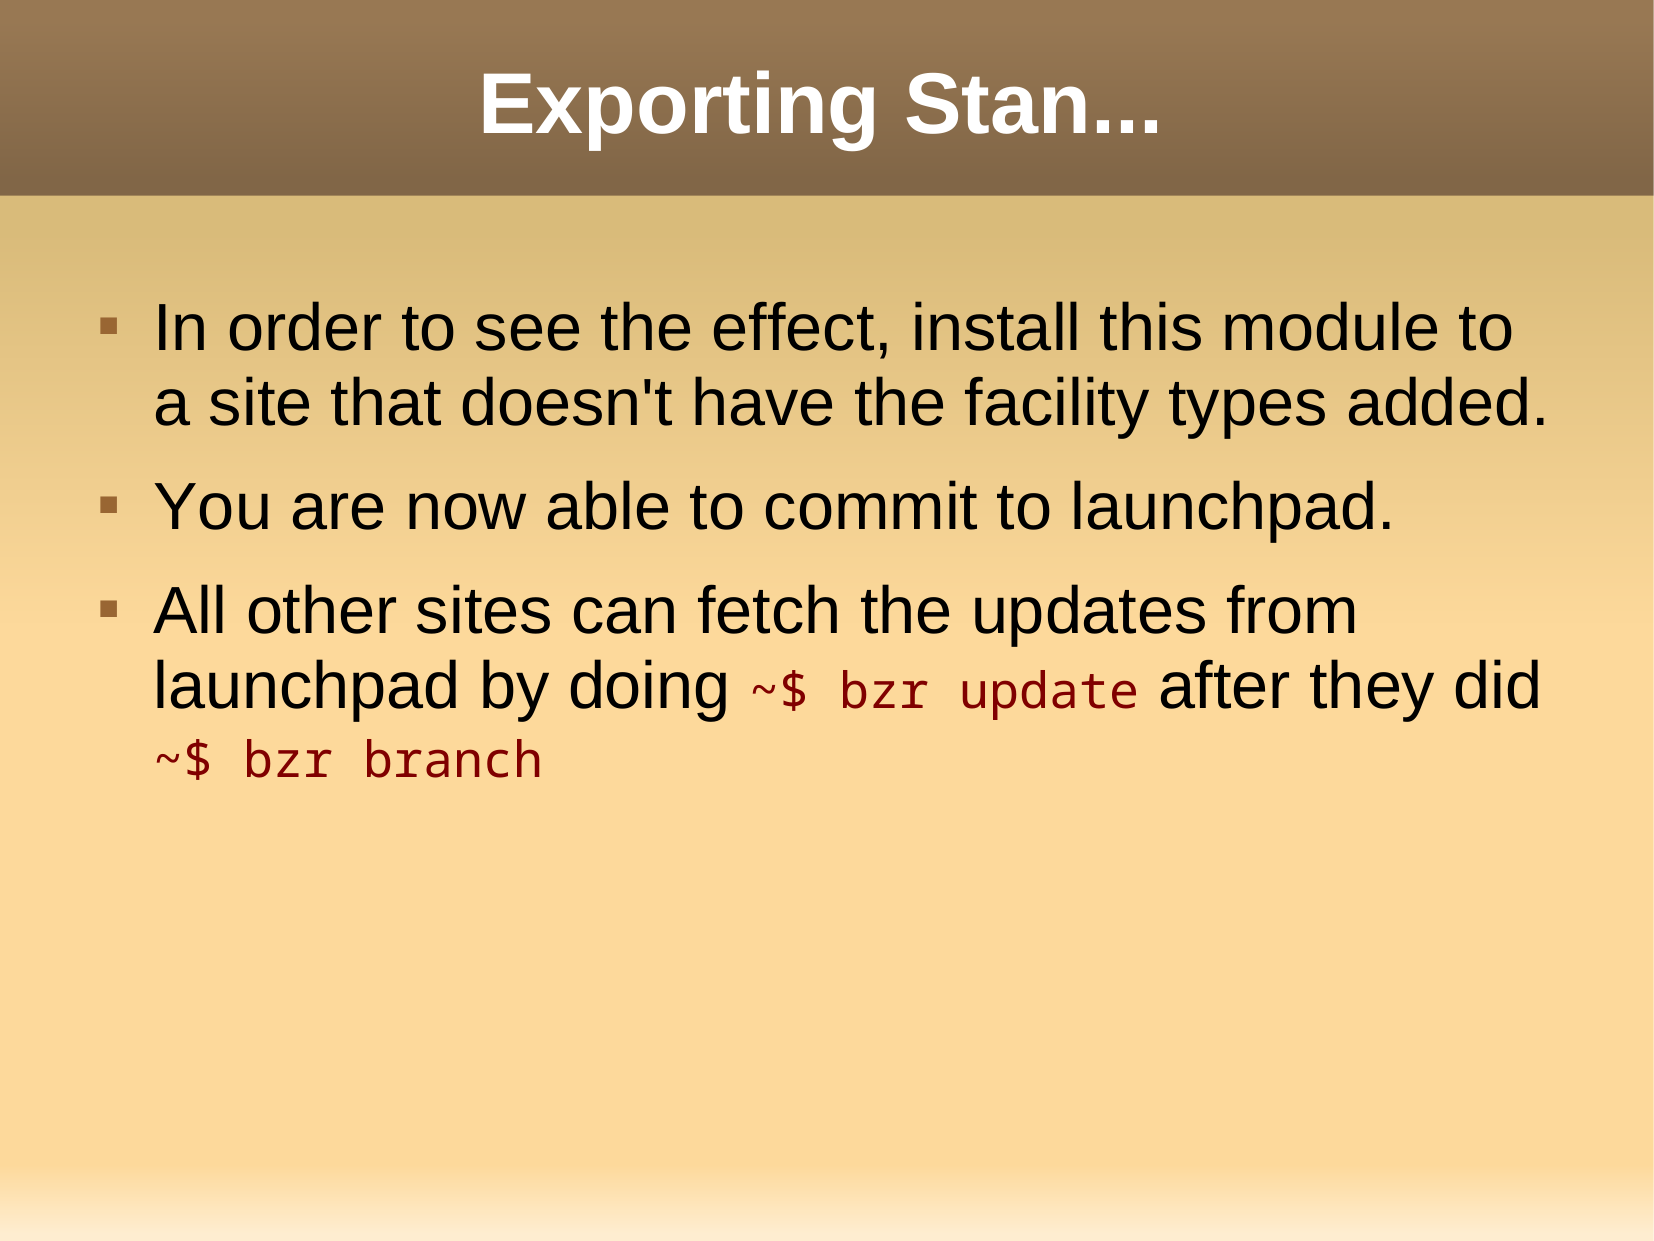

# Exporting Stan...
In order to see the effect, install this module to a site that doesn't have the facility types added.
You are now able to commit to launchpad.
All other sites can fetch the updates from launchpad by doing ~$ bzr update after they did ~$ bzr branch